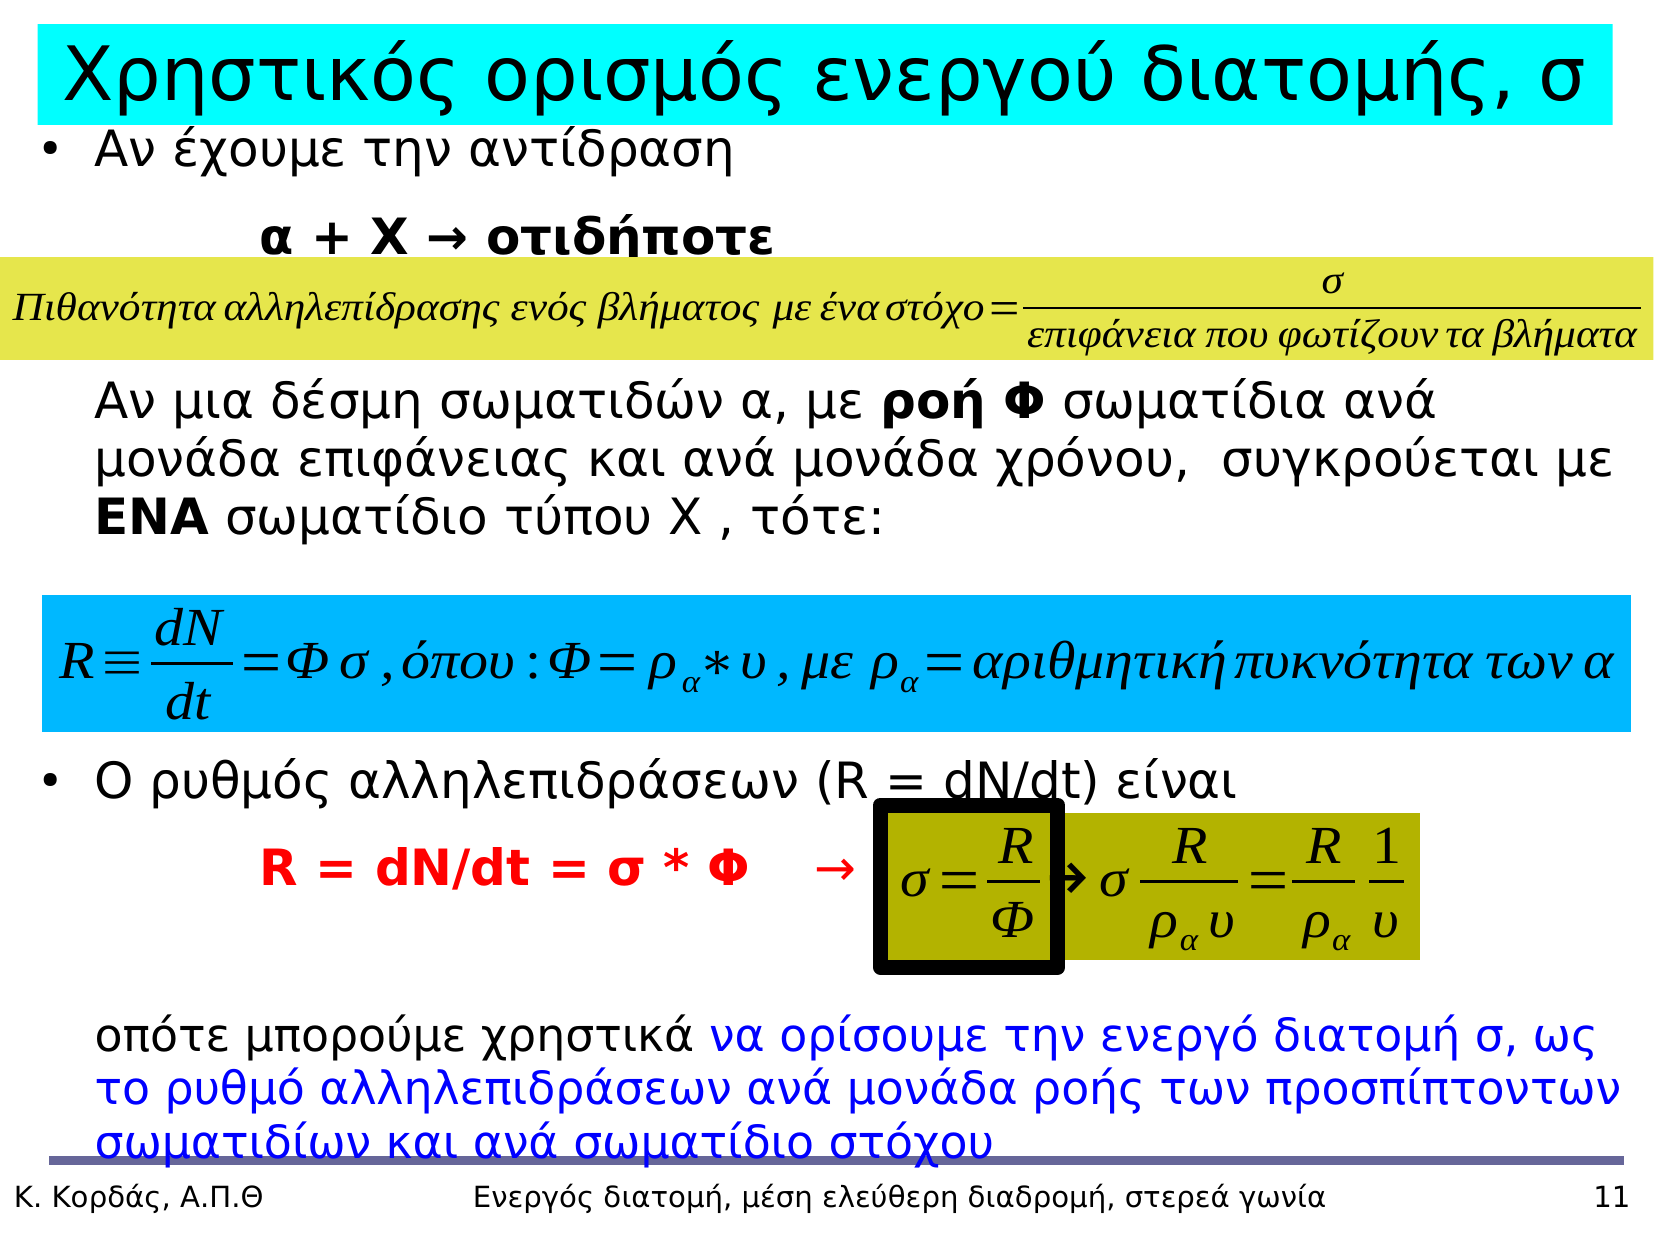

# Χρηστικός ορισμός ενεργού διατομής, σ
Αν έχουμε την αντίδραση
α + Χ → οτιδήποτε
Αν μια δέσμη σωματιδών α, με ροή Φ σωματίδια ανά μονάδα επιφάνειας και ανά μονάδα χρόνου, συγκρούεται με ΕΝΑ σωματίδιο τύπου Χ , τότε:
Ο ρυθμός αλληλεπιδράσεων (R = dN/dt) είναι
R = dN/dt = σ * Φ →
οπότε μπορούμε χρηστικά να ορίσουμε την ενεργό διατομή σ, ως το ρυθμό αλληλεπιδράσεων ανά μονάδα ροής των προσπίπτοντων σωματιδίων και ανά σωματίδιο στόχου
Κ. Κορδάς, Α.Π.Θ
Ενεργός διατομή, μέση ελεύθερη διαδρομή, στερεά γωνία
11